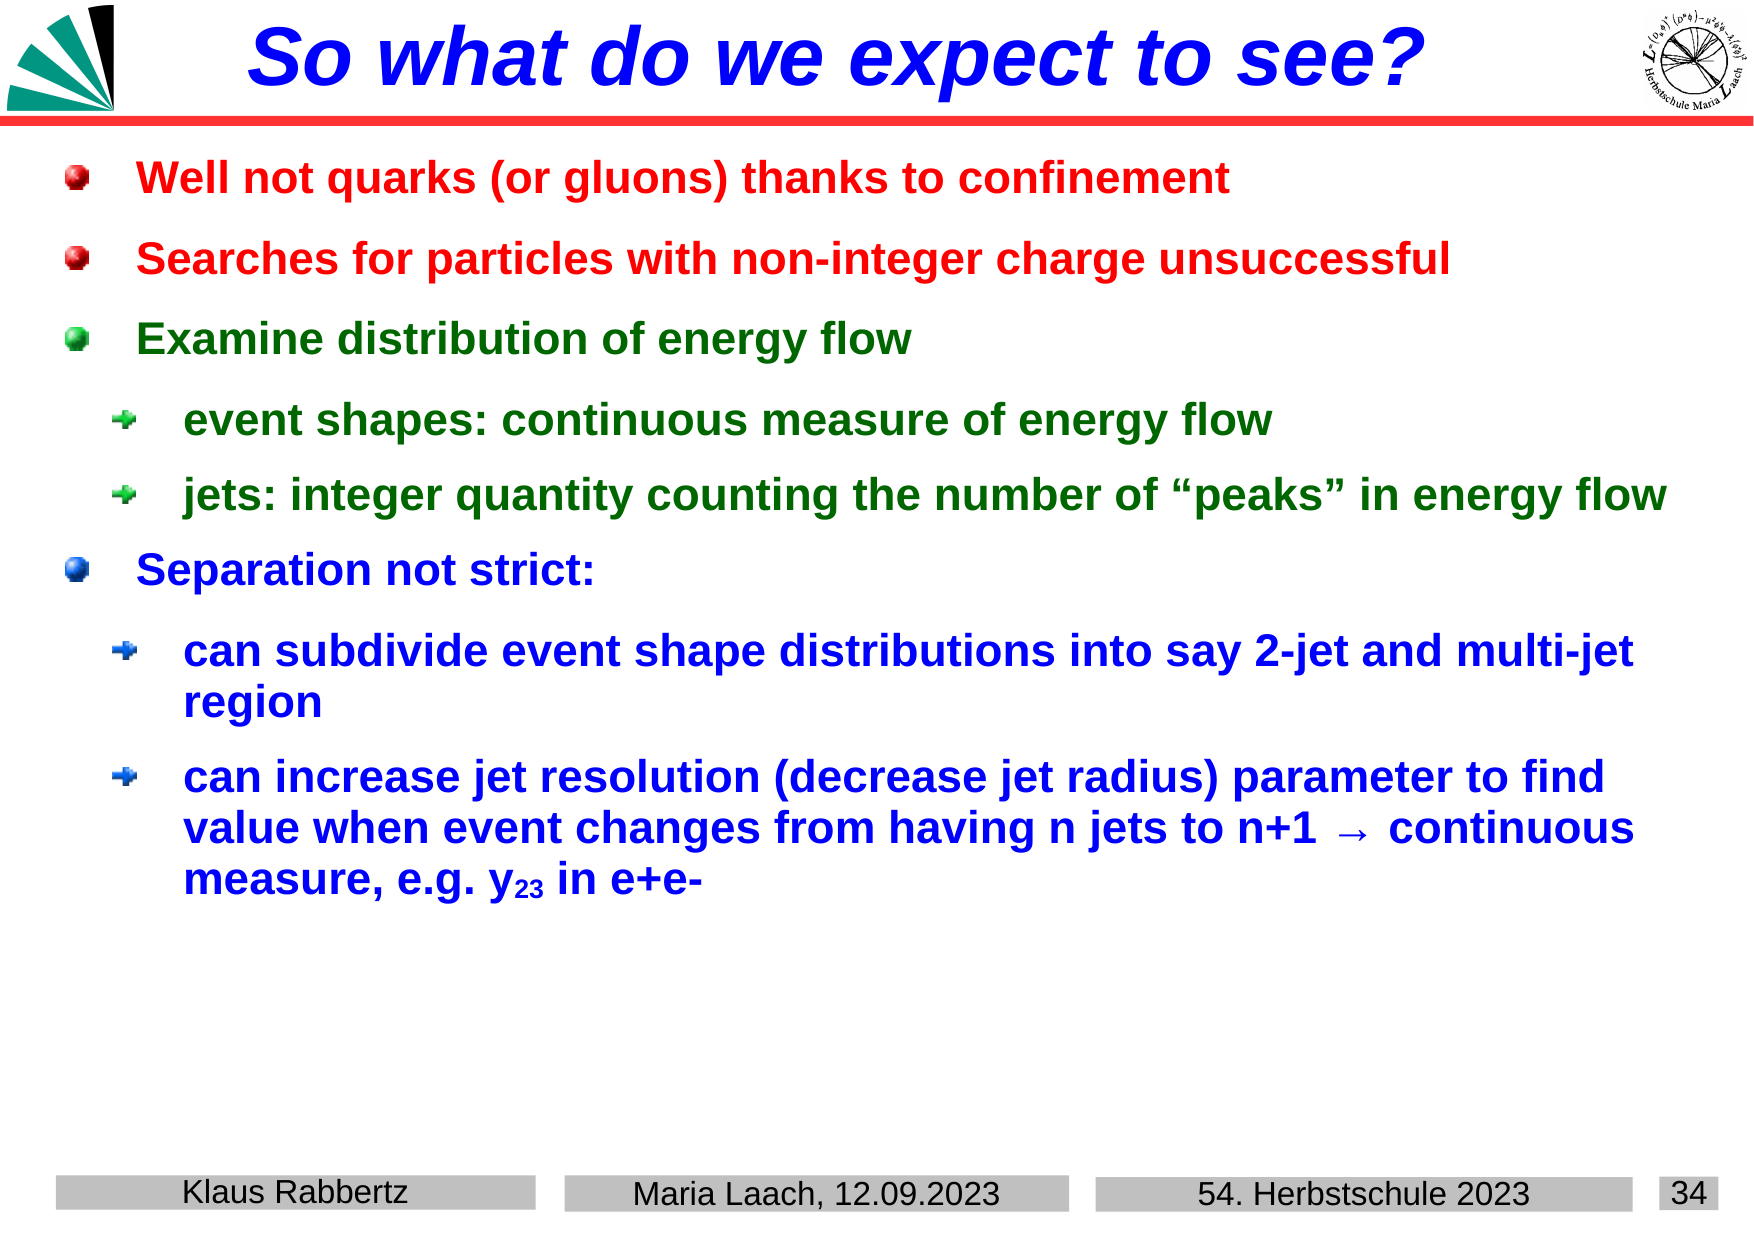

# So what do we expect to see?
Well not quarks (or gluons) thanks to confinement
Searches for particles with non-integer charge unsuccessful
Examine distribution of energy flow
event shapes: continuous measure of energy flow
jets: integer quantity counting the number of “peaks” in energy flow
Separation not strict:
can subdivide event shape distributions into say 2-jet and multi-jet region
can increase jet resolution (decrease jet radius) parameter to find value when event changes from having n jets to n+1 → continuous measure, e.g. y23 in e+e-